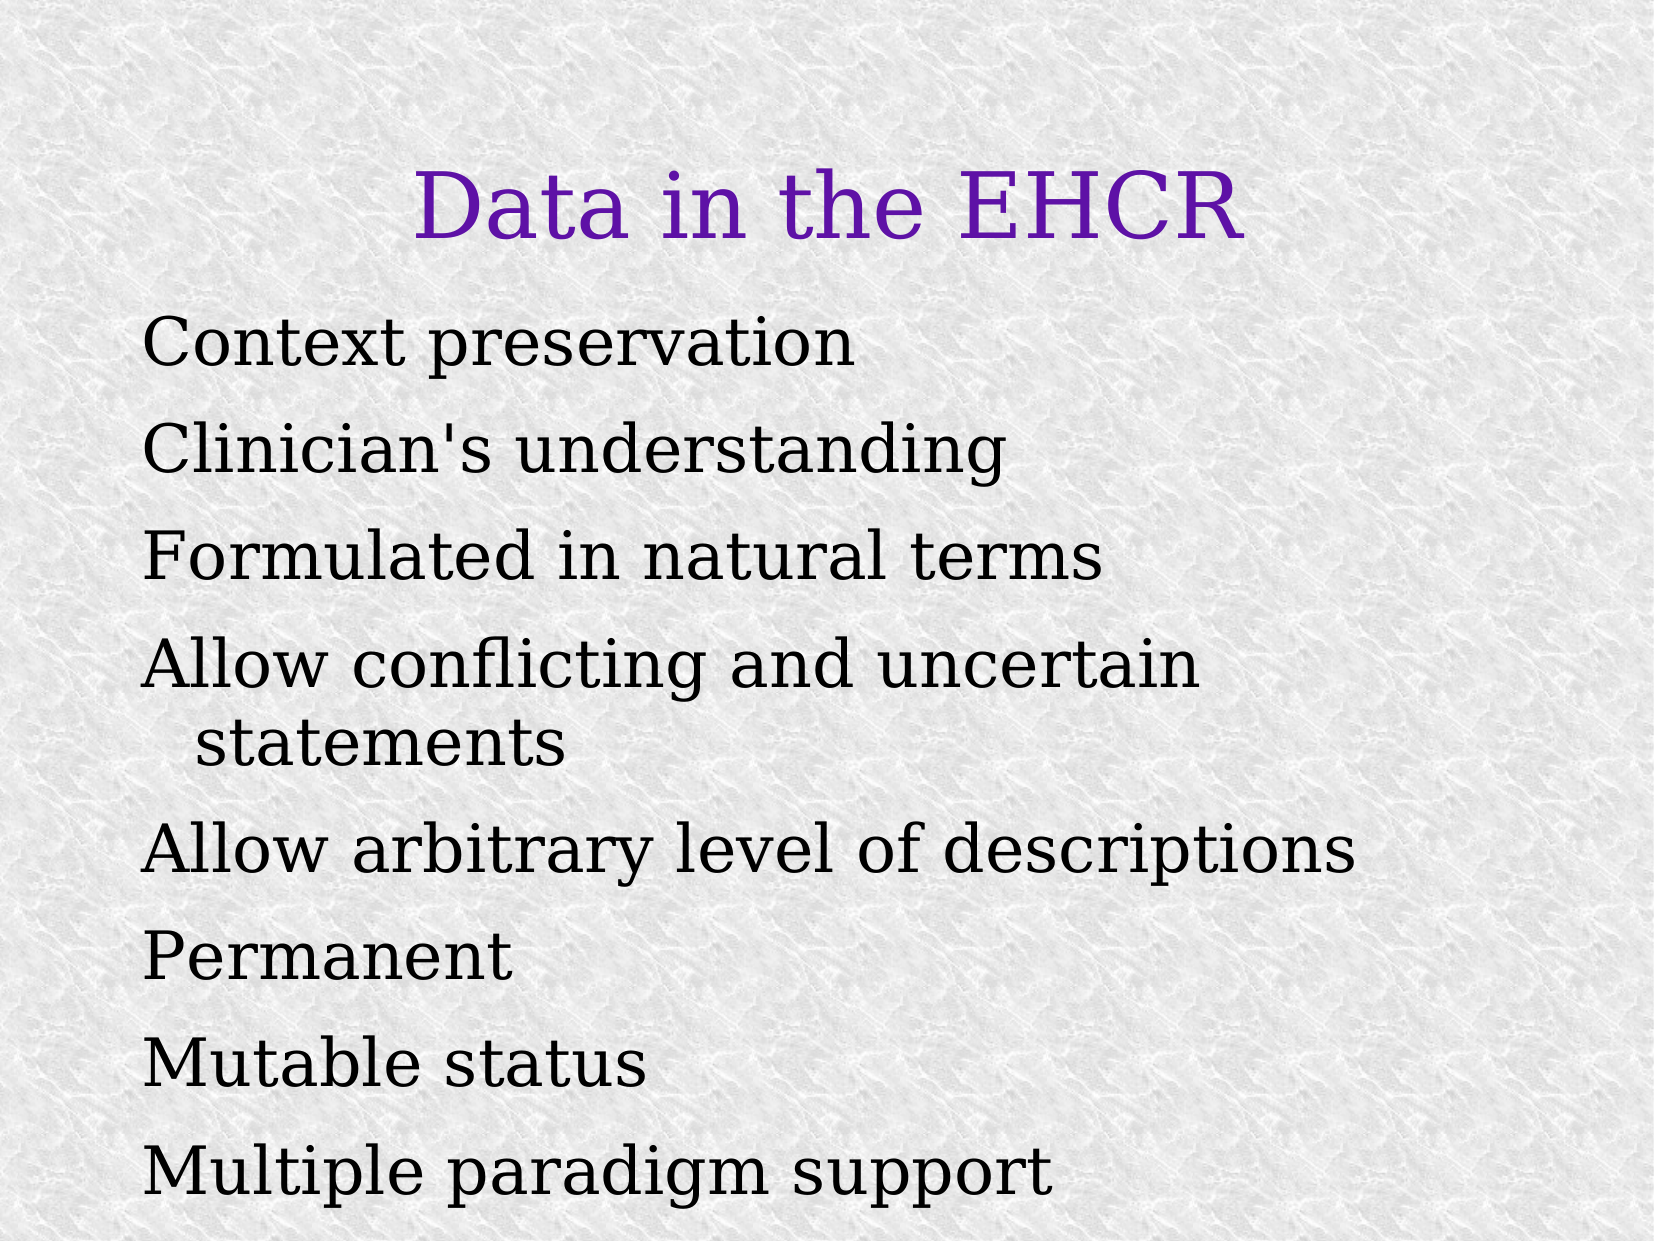

# Data in the EHCR
Context preservation
Clinician's understanding
Formulated in natural terms
Allow conflicting and uncertain statements
Allow arbitrary level of descriptions
Permanent
Mutable status
Multiple paradigm support